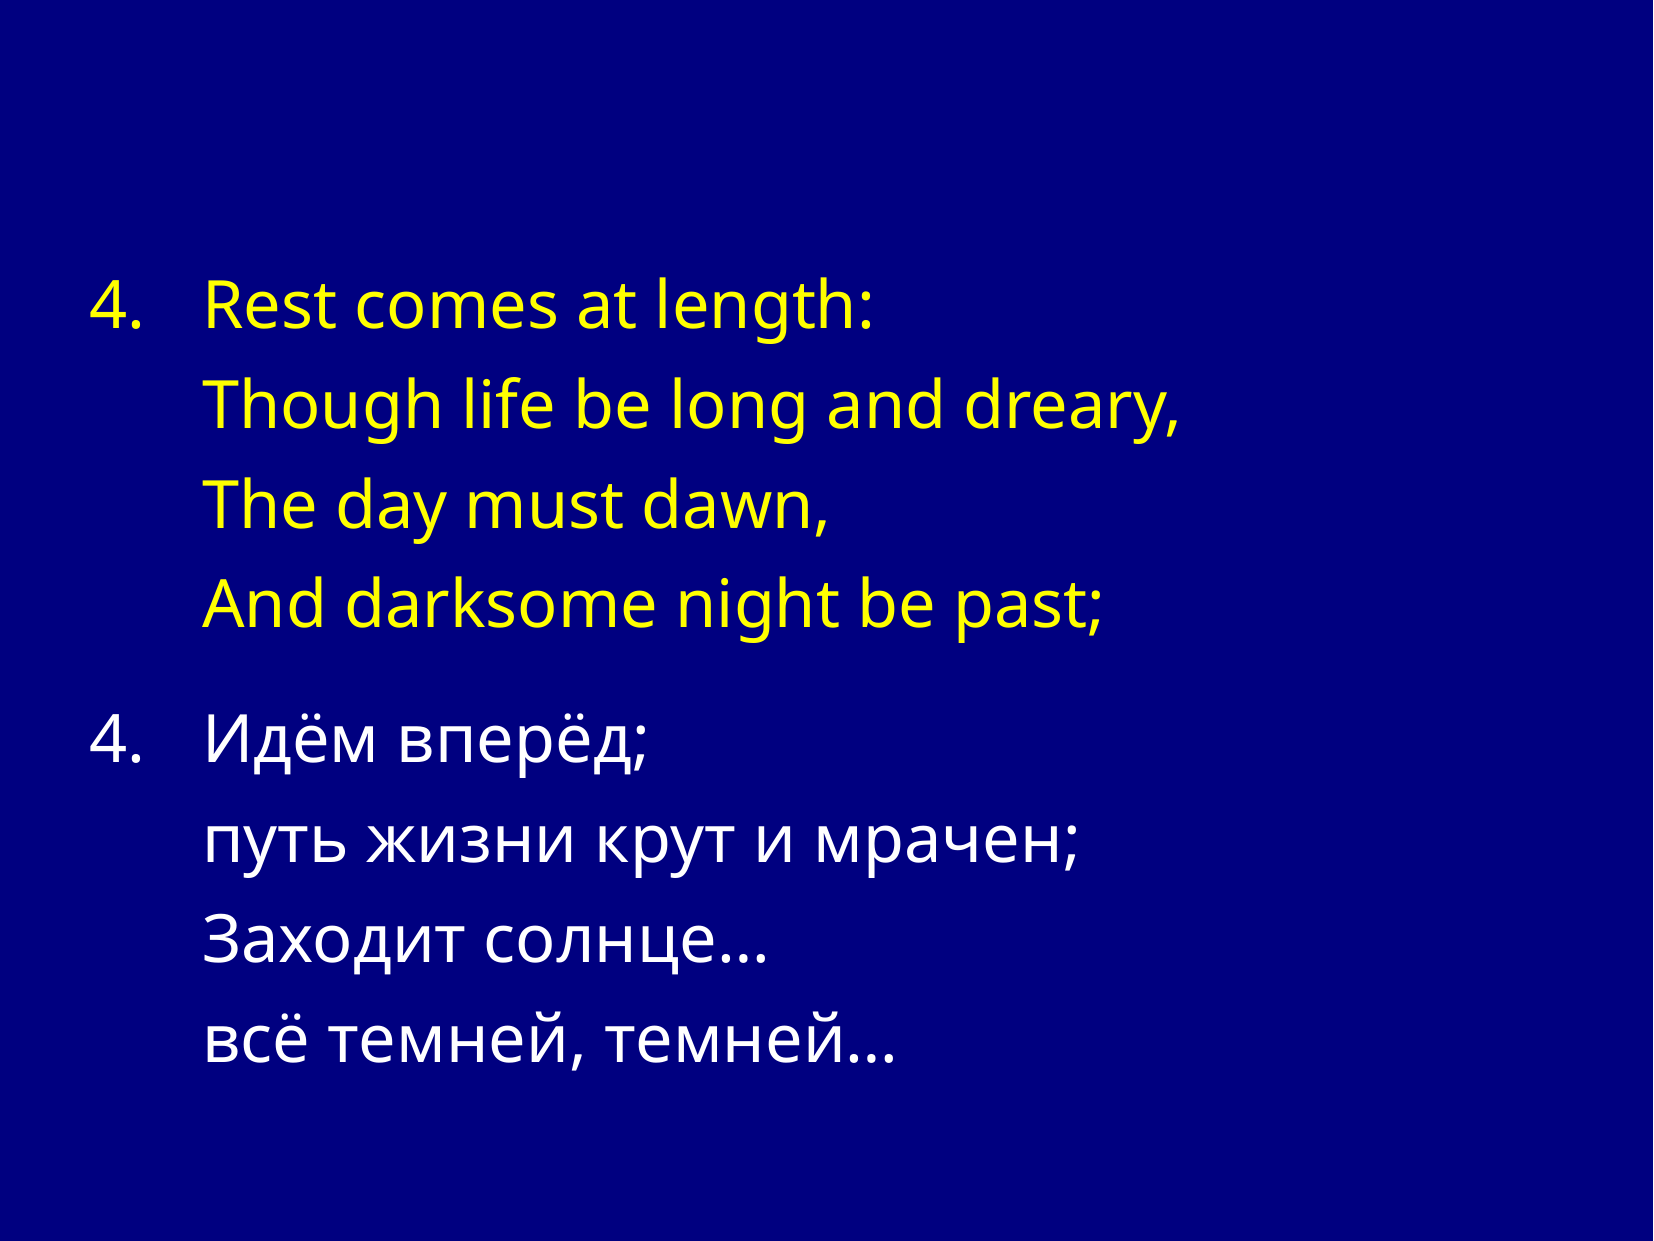

4.	Rest comes at length:
	Though life be long and dreary,
	The day must dawn,
	And darksome night be past;
4.	Идём вперёд;
	путь жизни крут и мрачен;
	Заходит солнце…
	всё темней, темней…